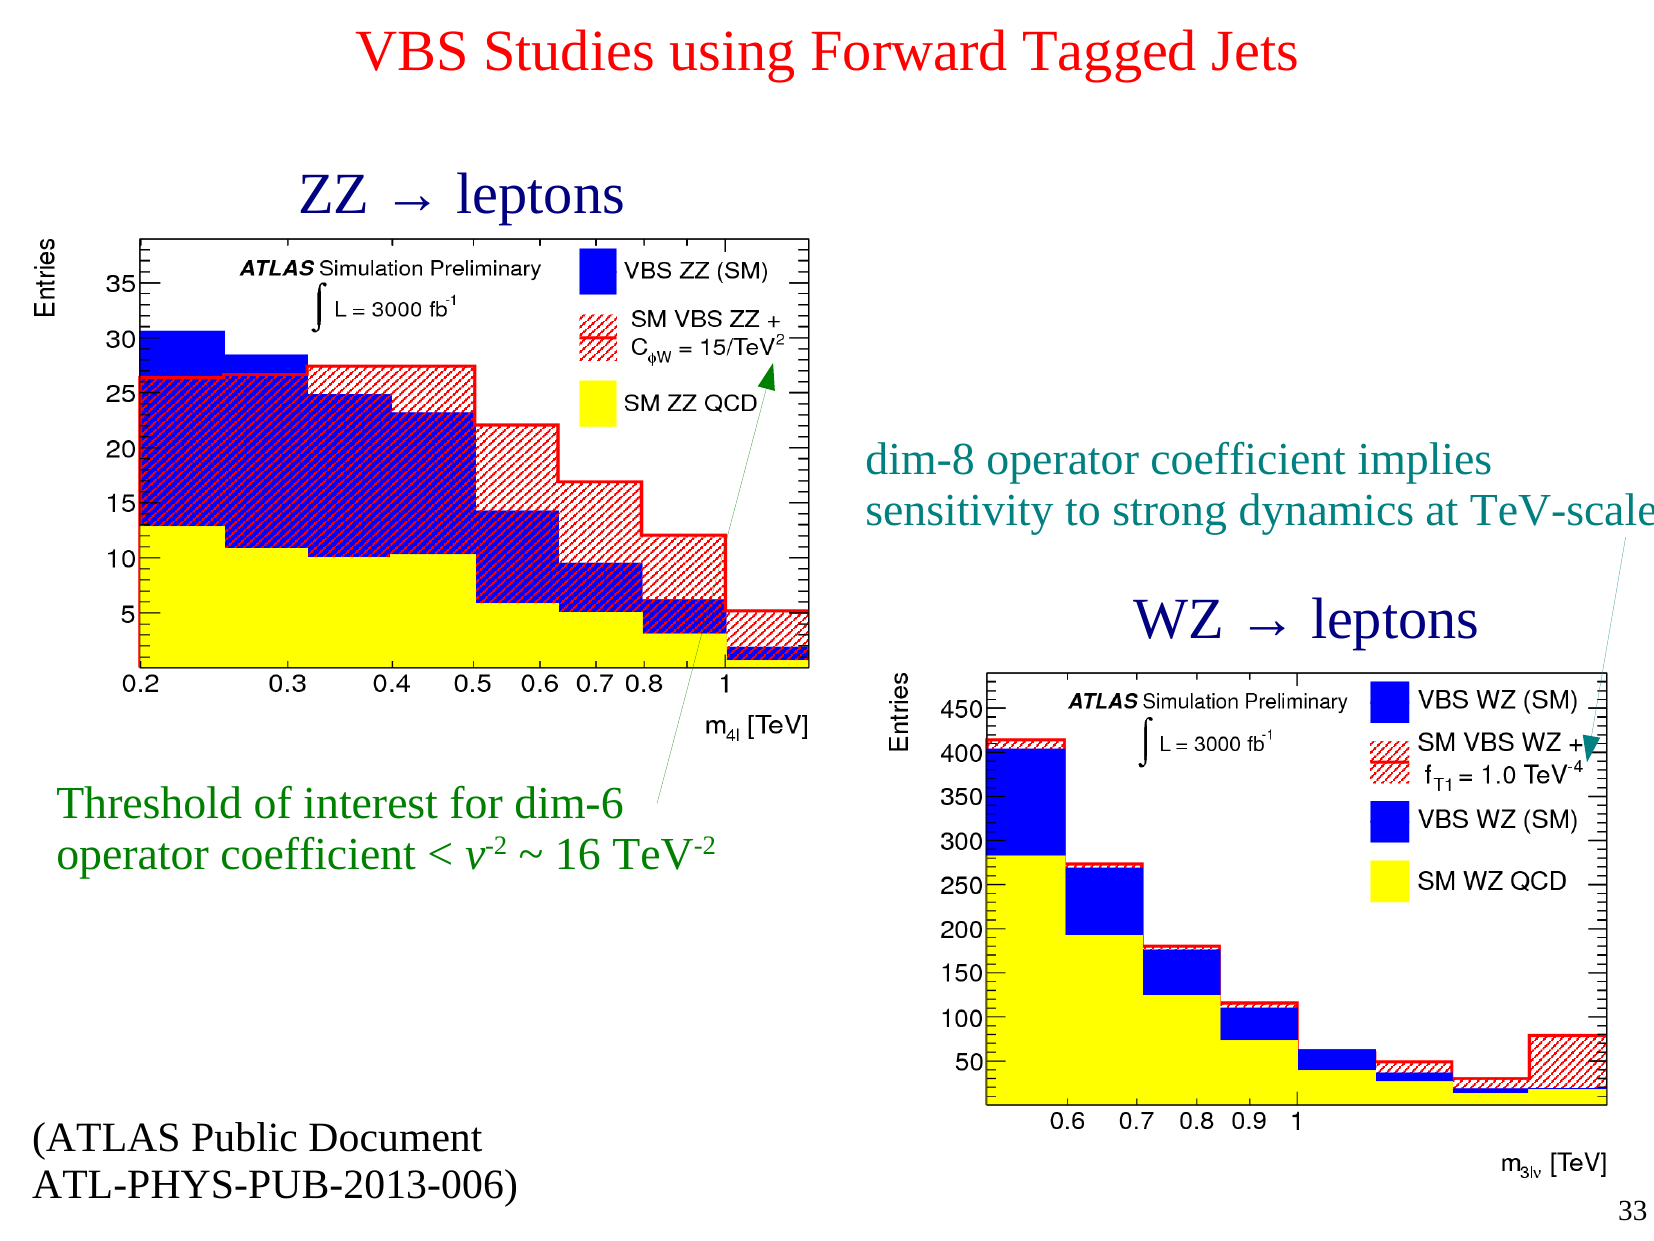

# VBS Studies using Forward Tagged Jets
ZZ → leptons
dim-8 operator coefficient implies
sensitivity to strong dynamics at TeV-scale
WZ → leptons
Threshold of interest for dim-6
operator coefficient < v-2 ~ 16 TeV-2
(ATLAS Public Document
ATL-PHYS-PUB-2013-006)
33